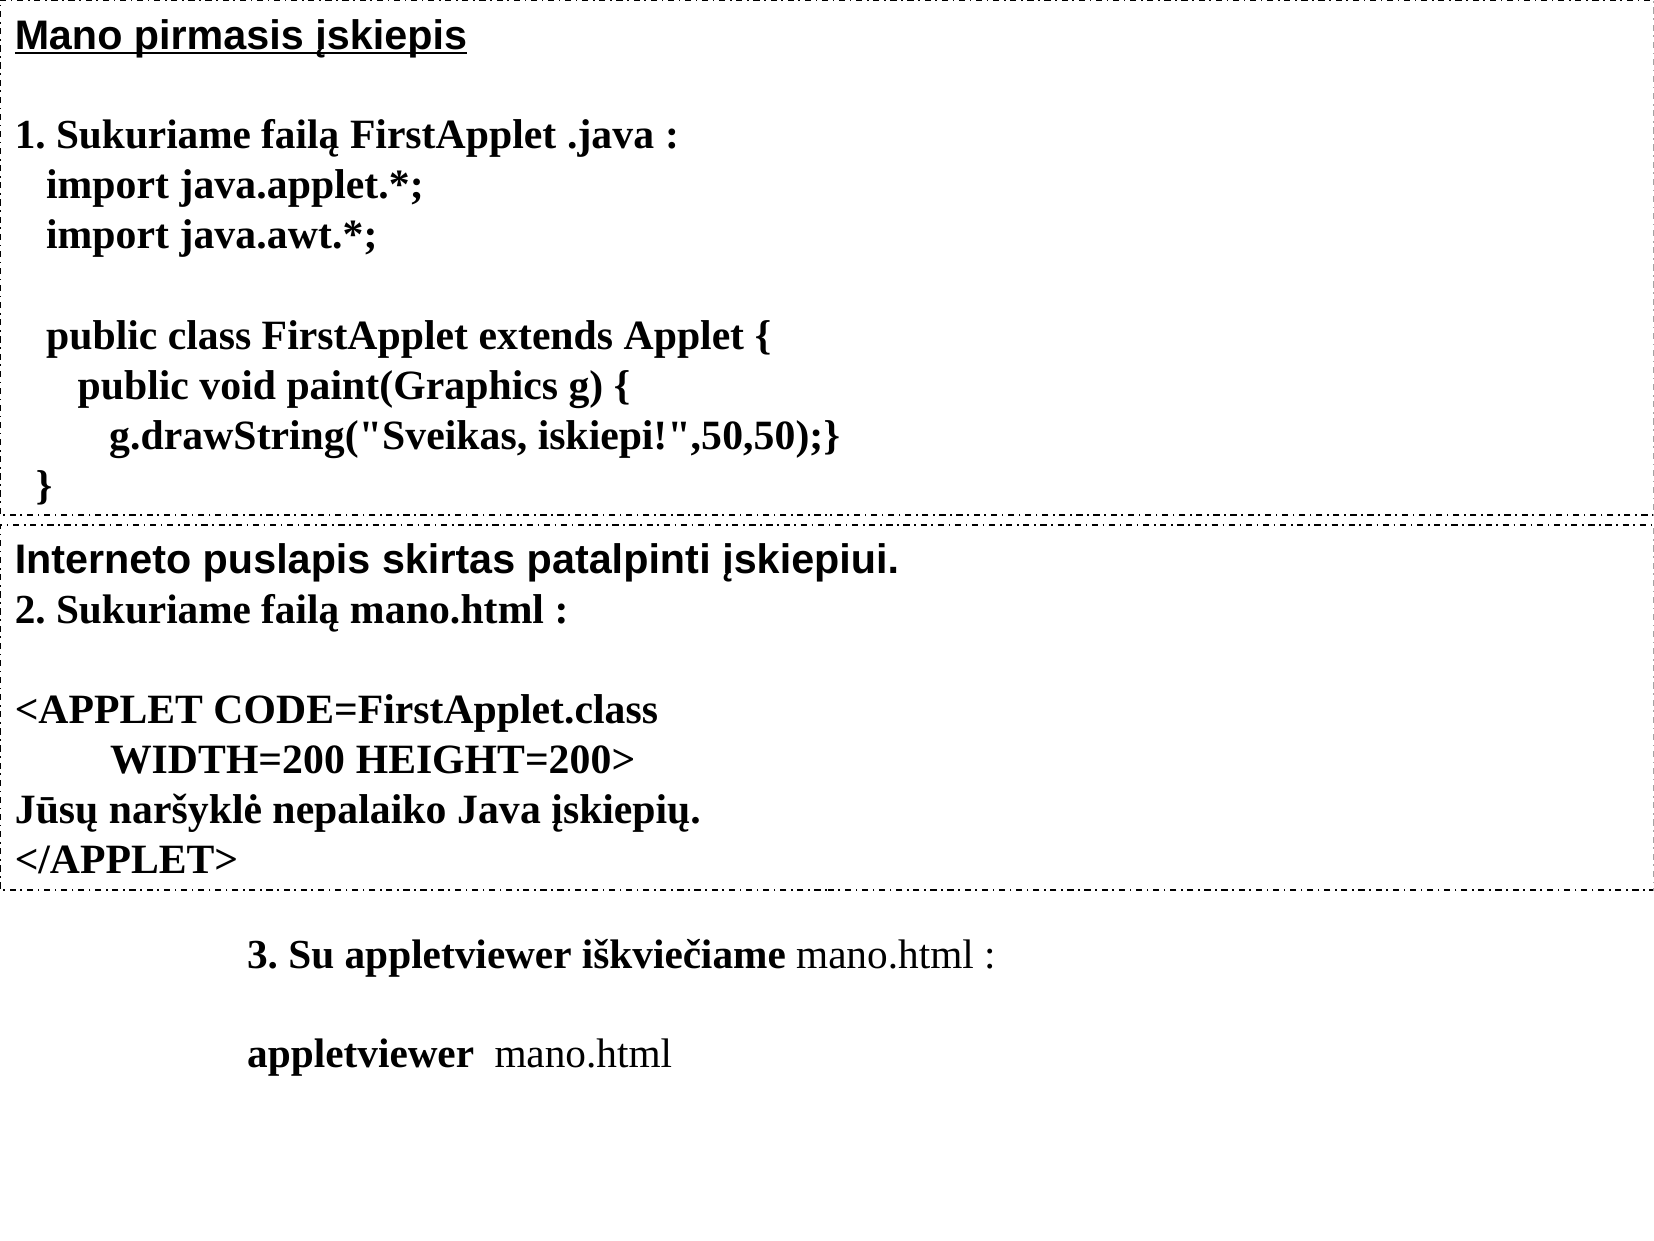

Mano pirmasis įskiepis
1. Sukuriame failą FirstApplet .java :
 import java.applet.*;
 import java.awt.*;
 public class FirstApplet extends Applet {
 public void paint(Graphics g) {
 g.drawString("Sveikas, iskiepi!",50,50);}
 }
Interneto puslapis skirtas patalpinti įskiepiui.
2. Sukuriame failą mano.html :
<APPLET CODE=FirstApplet.class
	WIDTH=200 HEIGHT=200>
Jūsų naršyklė nepalaiko Java įskiepių.
</APPLET>
3. Su appletviewer iškviečiame mano.html :
appletviewer mano.html